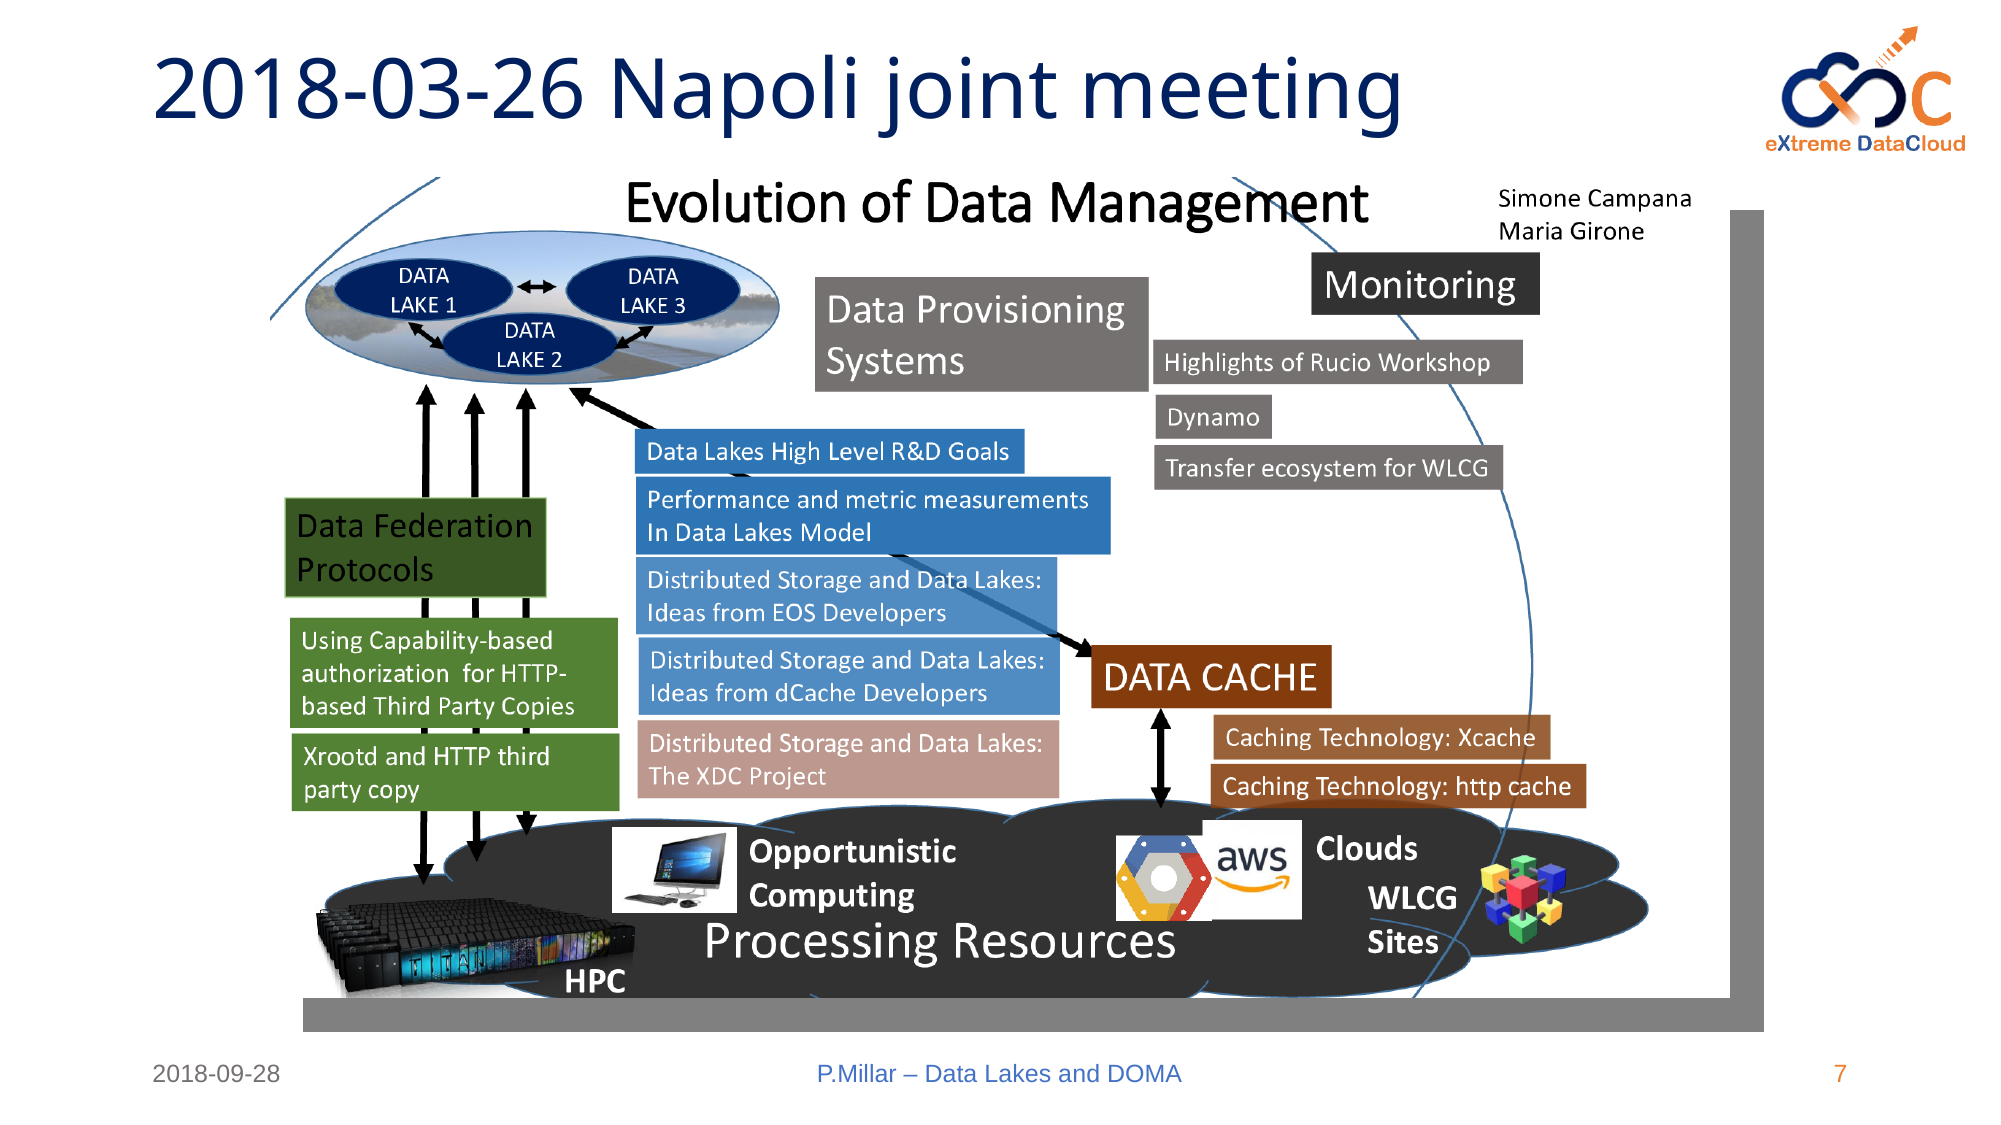

# 2018-03-26 Napoli joint meeting
2018-09-28
P.Millar – Data Lakes and DOMA